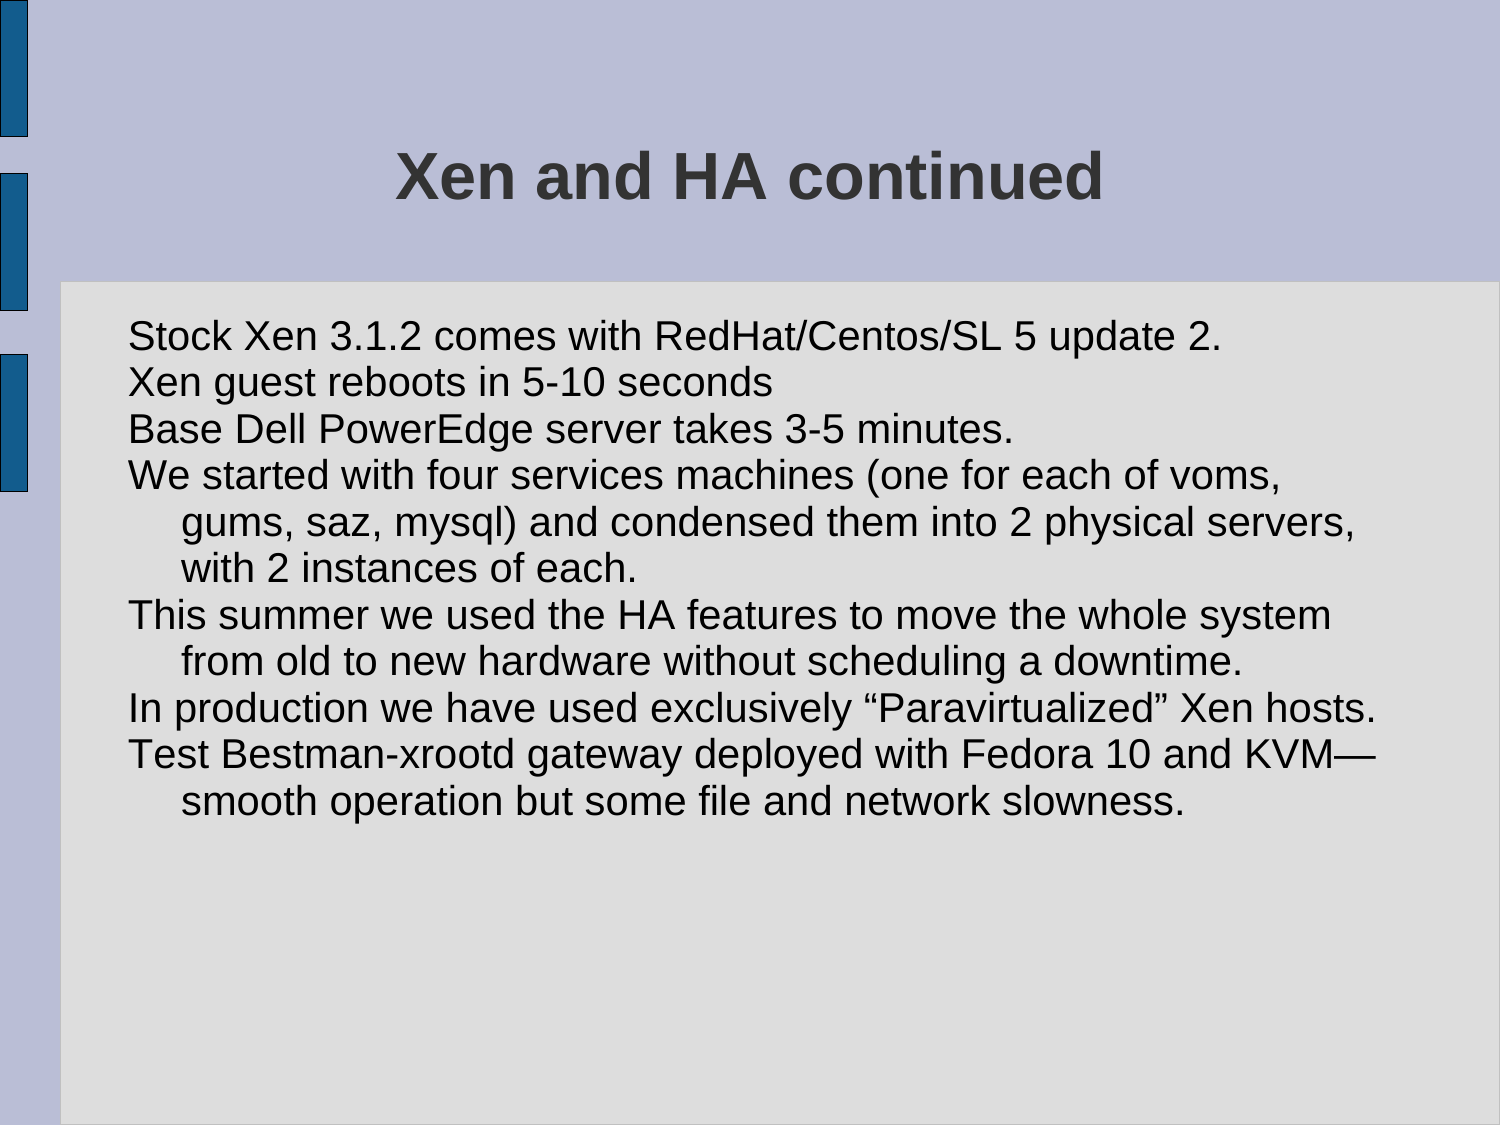

# Xen and HA continued
Stock Xen 3.1.2 comes with RedHat/Centos/SL 5 update 2.
Xen guest reboots in 5-10 seconds
Base Dell PowerEdge server takes 3-5 minutes.
We started with four services machines (one for each of voms, gums, saz, mysql) and condensed them into 2 physical servers, with 2 instances of each.
This summer we used the HA features to move the whole system from old to new hardware without scheduling a downtime.
In production we have used exclusively “Paravirtualized” Xen hosts.
Test Bestman-xrootd gateway deployed with Fedora 10 and KVM—smooth operation but some file and network slowness.